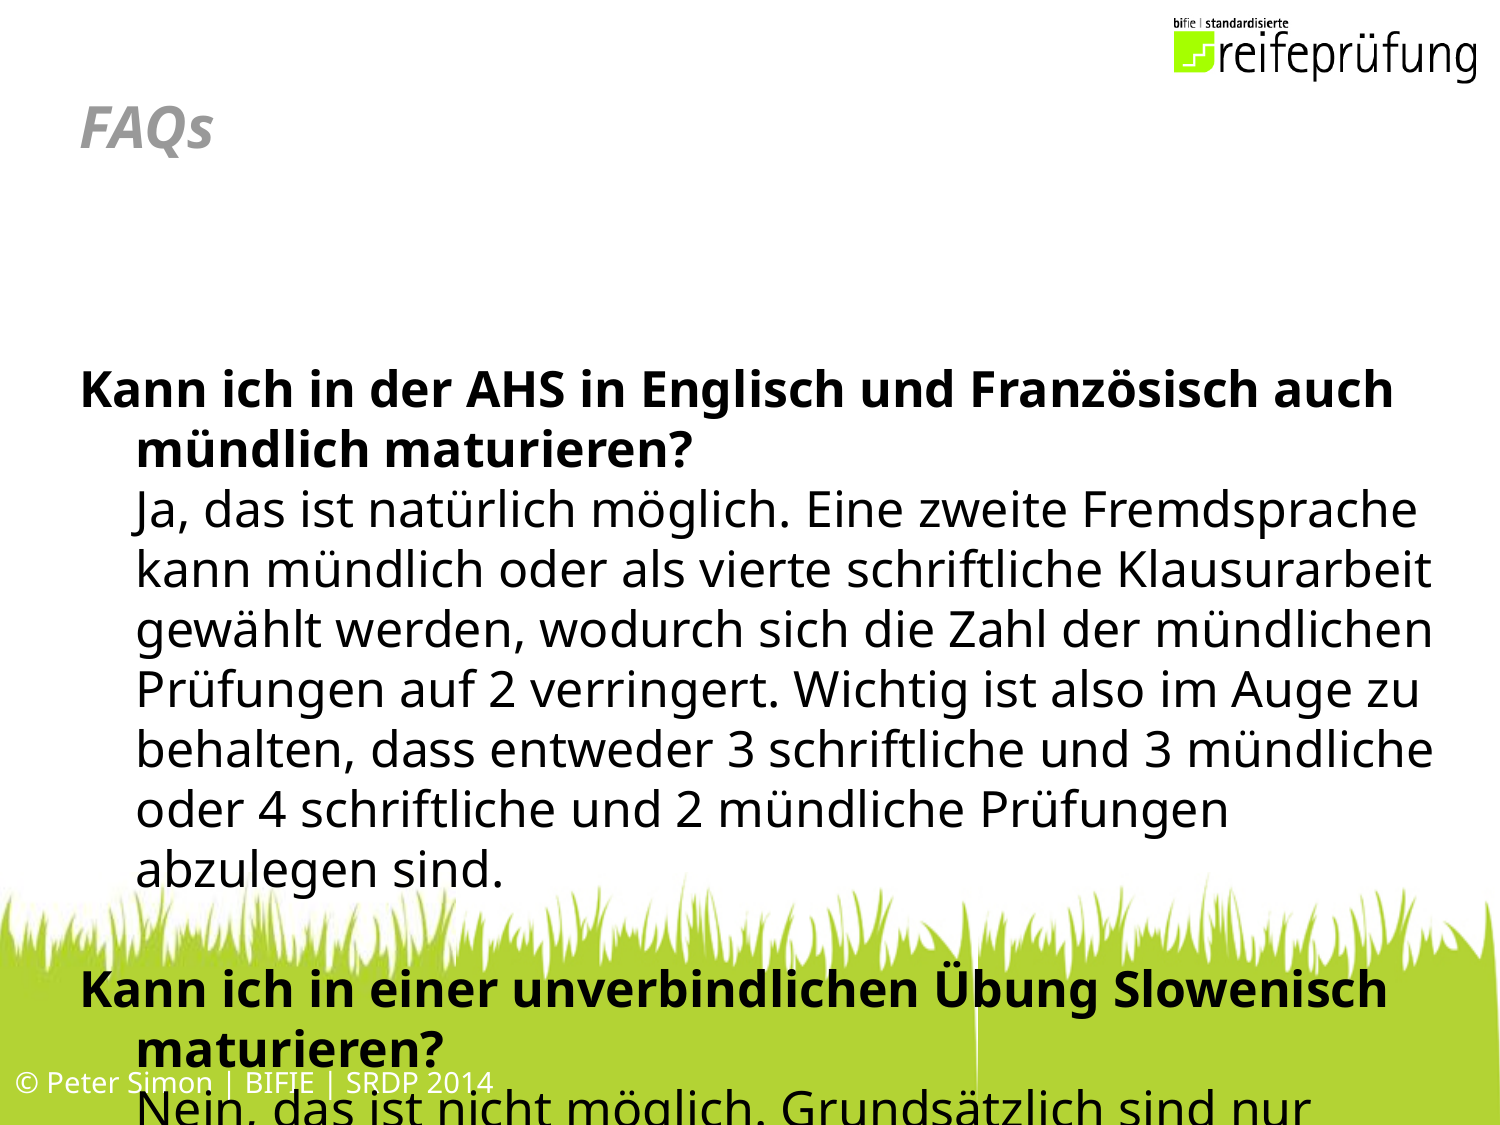

# FAQs
Kann ich in der AHS in Englisch und Französisch auch mündlich maturieren?
Ja, das ist natürlich möglich. Eine zweite Fremdsprache kann mündlich oder als vierte schriftliche Klausurarbeit gewählt werden, wodurch sich die Zahl der mündlichen Prüfungen auf 2 verringert. Wichtig ist also im Auge zu behalten, dass entweder 3 schriftliche und 3 mündliche oder 4 schriftliche und 2 mündliche Prüfungen abzulegen sind.
Kann ich in einer unverbindlichen Übung Slowenisch maturieren?
Nein, das ist nicht möglich. Grundsätzlich sind nur Pflichtgegenstände, Wahlpflichtgegenstände und Freigegenstände maturabel, die wenigstens eine vierstündige Stundenanzahl aufweisen und mindestens bis in die vorletzte Schulstufe unterrichtet wurden.
Eine beabsichtigte Maturafähigkeit schulautonom beschlossener Wahlpflicht-, Pflicht- und
Freigegenstände überprüft der jeweilige Landesschulrat bzw. SSR für Wien.
Kennt man das Thema des Hörtextes vorher?
Bei der Reifeprüfung werden in den lebenden Fremdsprachen 4 Hörtexte vorgespielt und mit dazugehörigen Aufgaben versehen. Der genaue Inhalt der Hörtexte ist vorher nicht bekannt, wohl aber die Themenbereiche, aus denen die Inhalte kommen können. Diese findet man im Lehrplan und im europäischen Referenzrahmen für Sprachen, und diese Themen werden im Unterricht selbstverständlich besprochen.
Kann ich mich bei der mündlichen Reifeprüfung in den Lebenden Fremdsprachen auf den monologischen Teil vorbereiten?
Ja. Die gesamte Aufgabenstellung wird vor der tatsächlichen Prüfung ausgegeben und die Kandidatinnen und Kandidaten haben in den Lebenden Fremdsprachen eine Vorbereitungszeit von mindestens 15 Minuten.